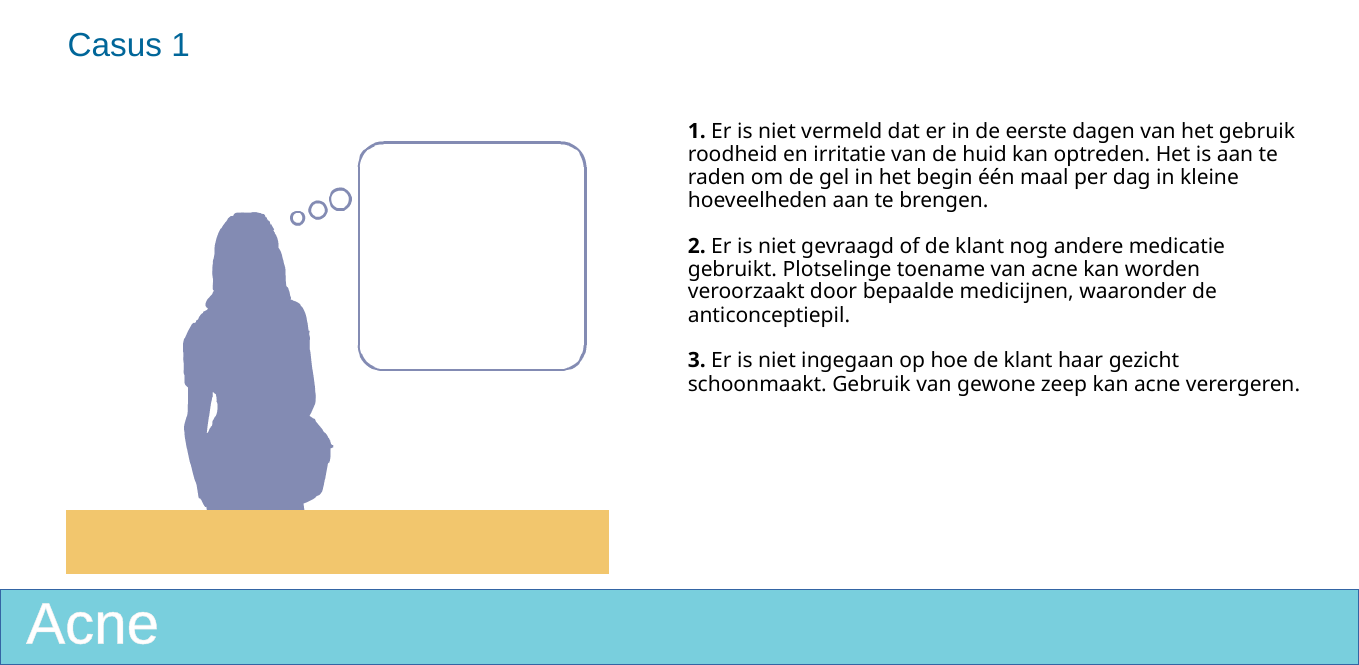

# Casus 1
1. Er is niet vermeld dat er in de eerste dagen van het gebruik roodheid en irritatie van de huid kan optreden. Het is aan te raden om de gel in het begin één maal per dag in kleine hoeveelheden aan te brengen.
2. Er is niet gevraagd of de klant nog andere medicatie gebruikt. Plotselinge toename van acne kan worden veroorzaakt door bepaalde medicijnen, waaronder de anticonceptiepil.
3. Er is niet ingegaan op hoe de klant haar gezicht schoonmaakt. Gebruik van gewone zeep kan acne verergeren.
Acne